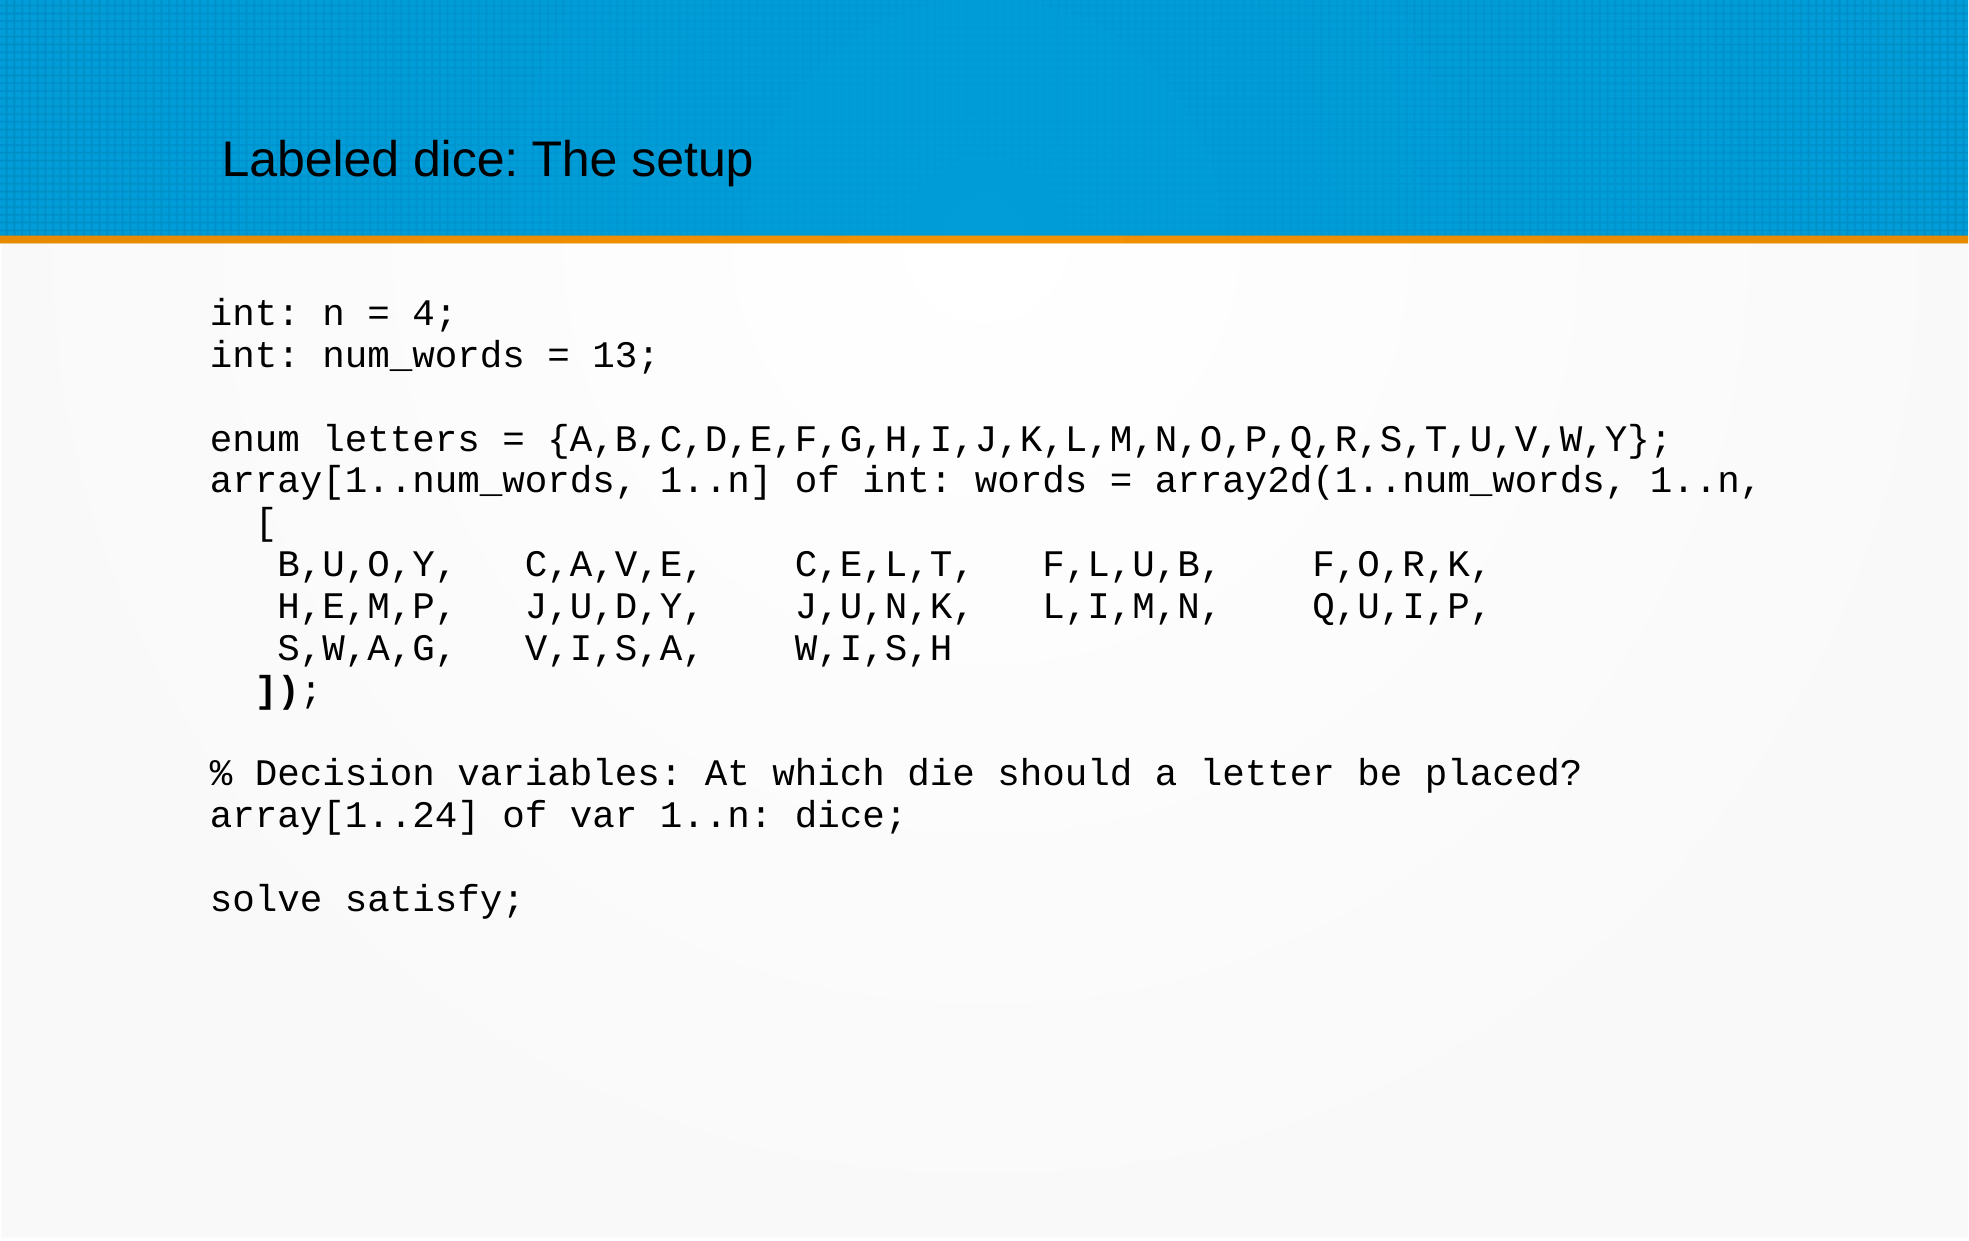

Labeled dice: The setup
int: n = 4;
int: num_words = 13;
enum letters = {A,B,C,D,E,F,G,H,I,J,K,L,M,N,O,P,Q,R,S,T,U,V,W,Y};
array[1..num_words, 1..n] of int: words = array2d(1..num_words, 1..n,
 [
 B,U,O,Y, C,A,V,E, C,E,L,T, F,L,U,B, F,O,R,K,
 H,E,M,P, J,U,D,Y, J,U,N,K, L,I,M,N, Q,U,I,P,
 S,W,A,G, V,I,S,A, W,I,S,H
 ]);
% Decision variables: At which die should a letter be placed?
array[1..24] of var 1..n: dice;
solve satisfy;